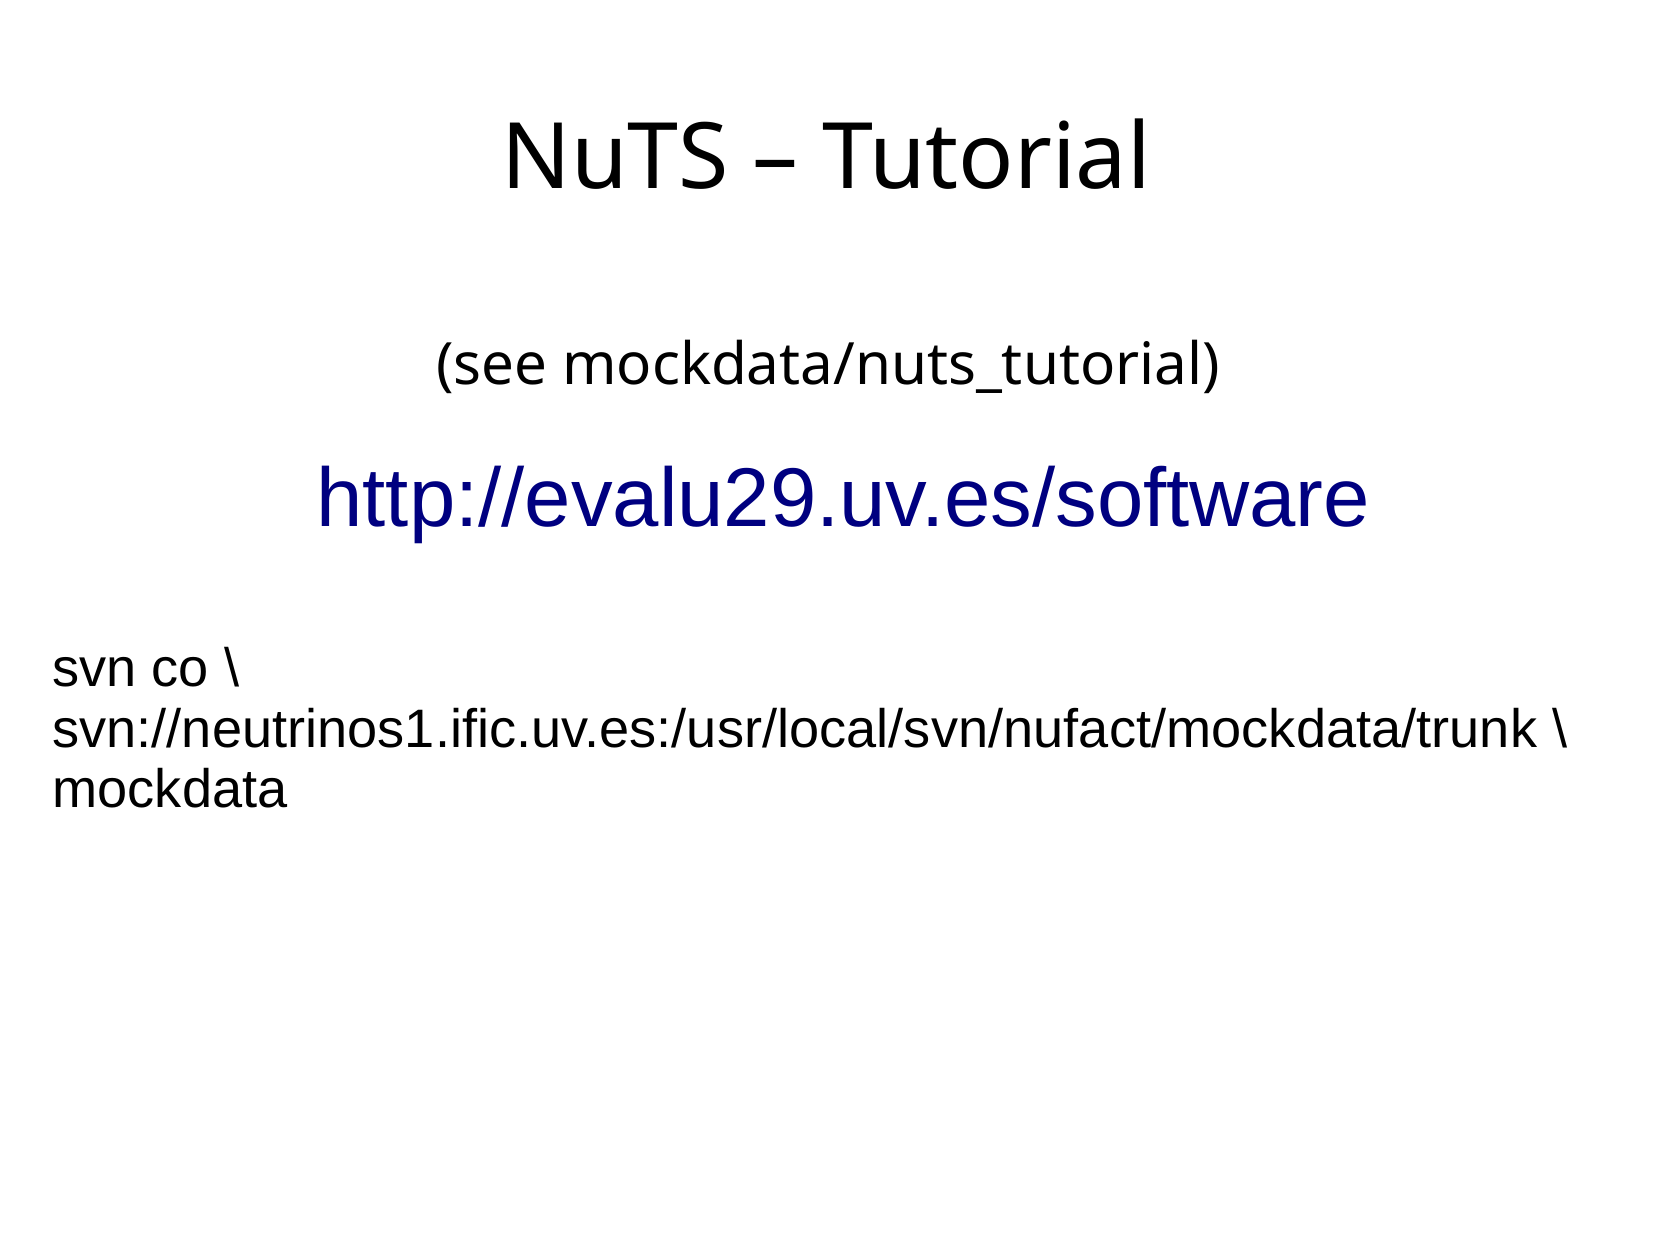

# NuTS – Tutorial
(see mockdata/nuts_tutorial)
http://evalu29.uv.es/software
svn co \ svn://neutrinos1.ific.uv.es:/usr/local/svn/nufact/mockdata/trunk \
mockdata